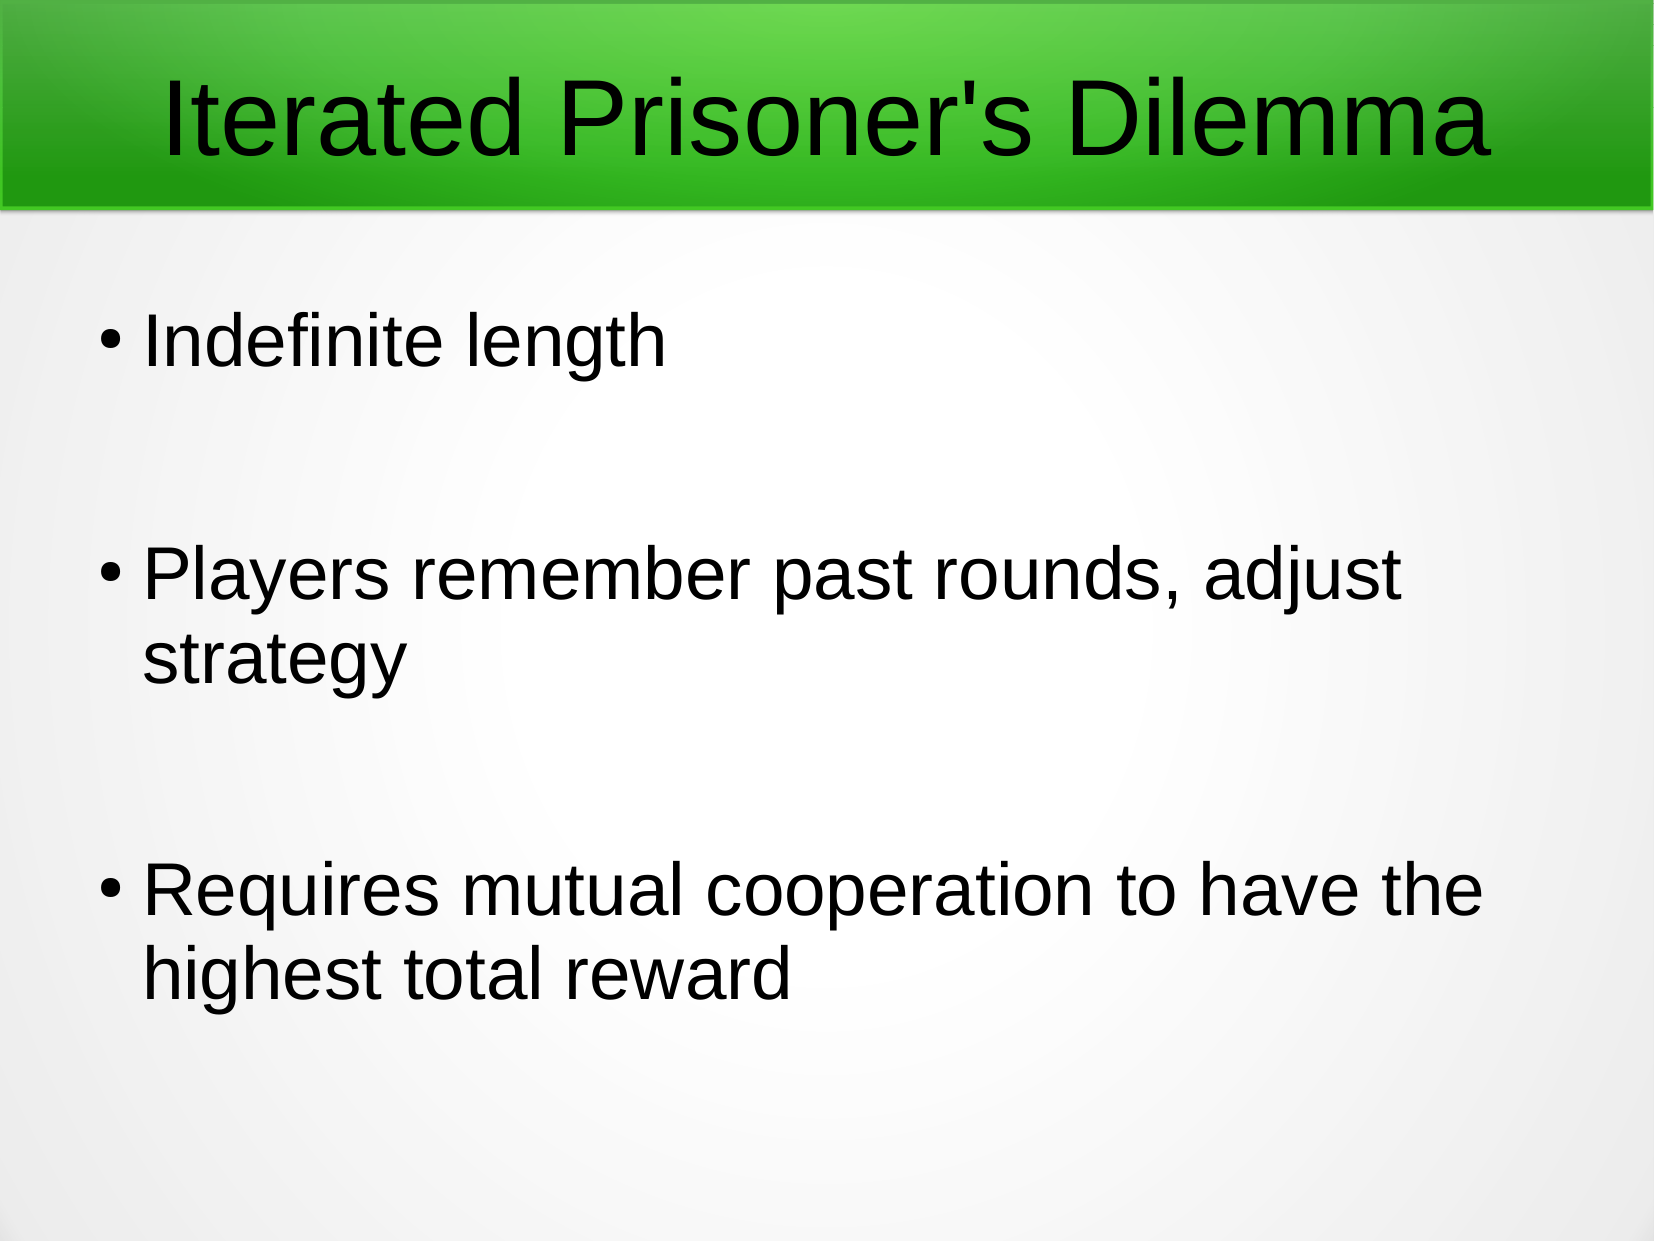

# Iterated Prisoner's Dilemma
Indefinite length
Players remember past rounds, adjust strategy
Requires mutual cooperation to have the highest total reward